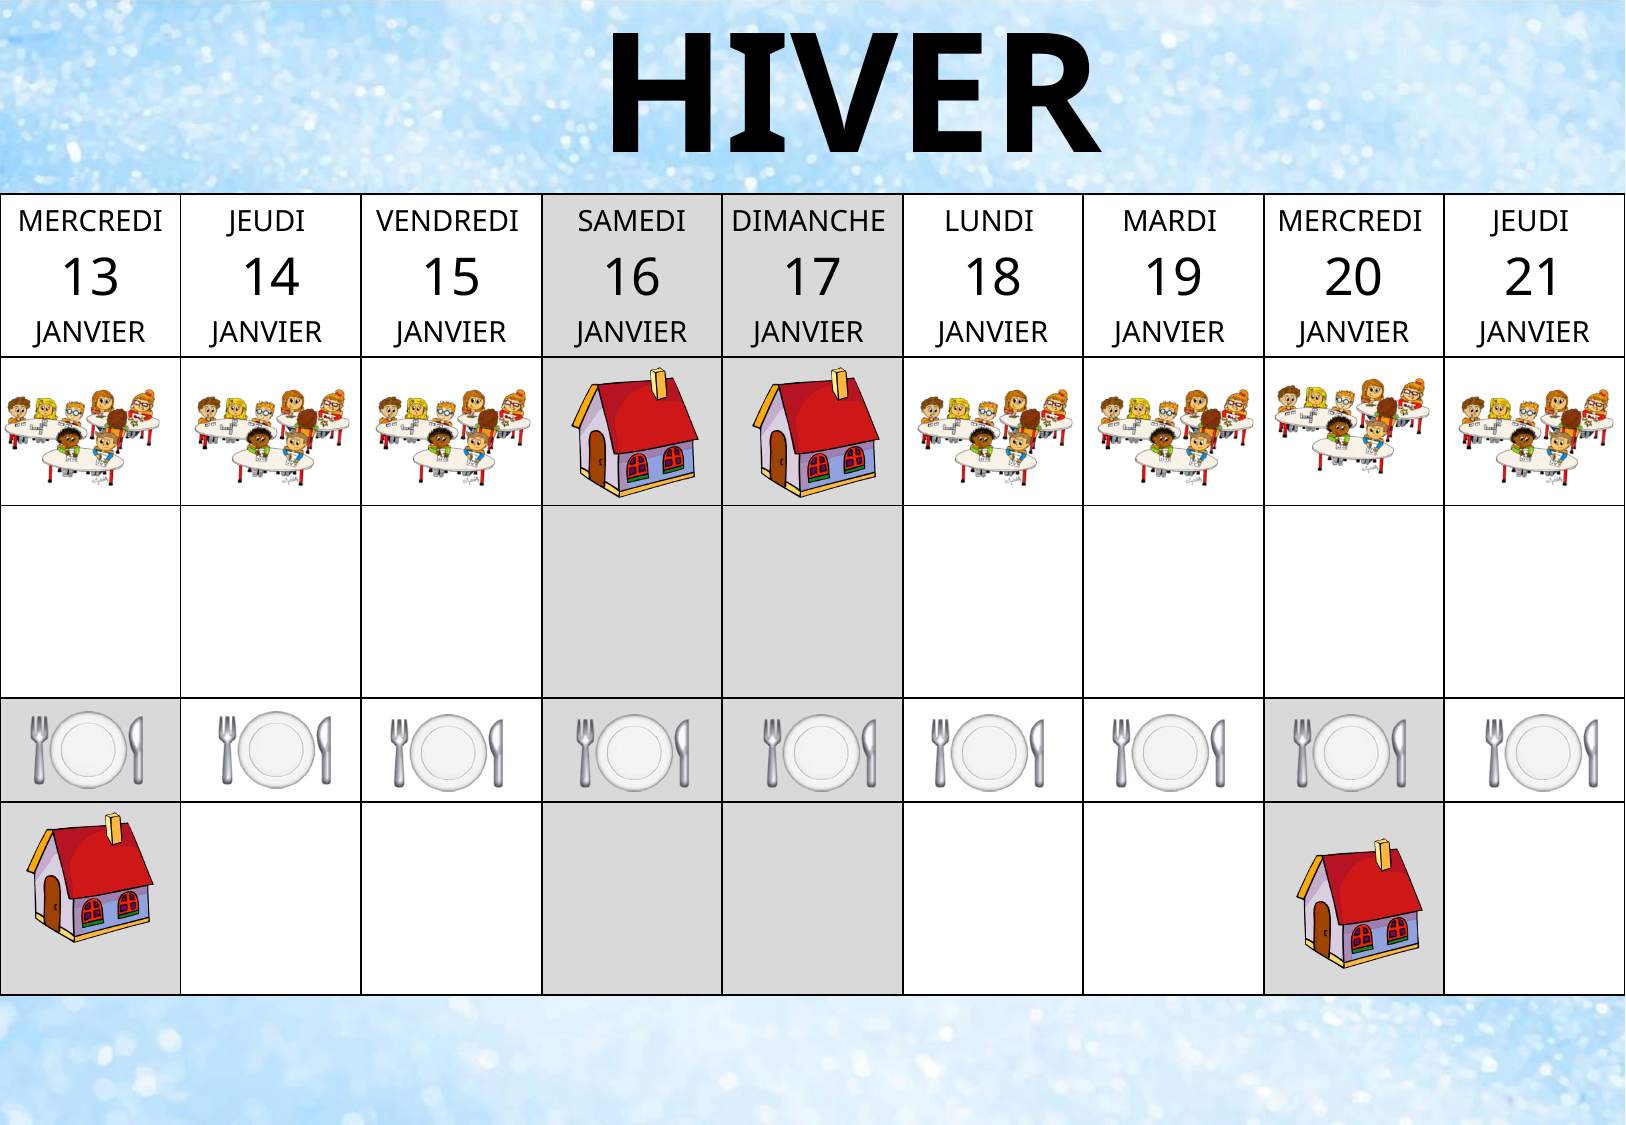

HIVER
| MERCREDI 13 JANVIER | JEUDI 14 JANVIER | VENDREDI 15 JANVIER | SAMEDI 16 JANVIER | DIMANCHE 17 JANVIER | LUNDI 18 JANVIER | MARDI 19 JANVIER | MERCREDI 20 JANVIER | JEUDI 21 JANVIER |
| --- | --- | --- | --- | --- | --- | --- | --- | --- |
| | | | | | | | | |
| | | | | | | | | |
| | | | | | | | | |
| | | | | | | | | |